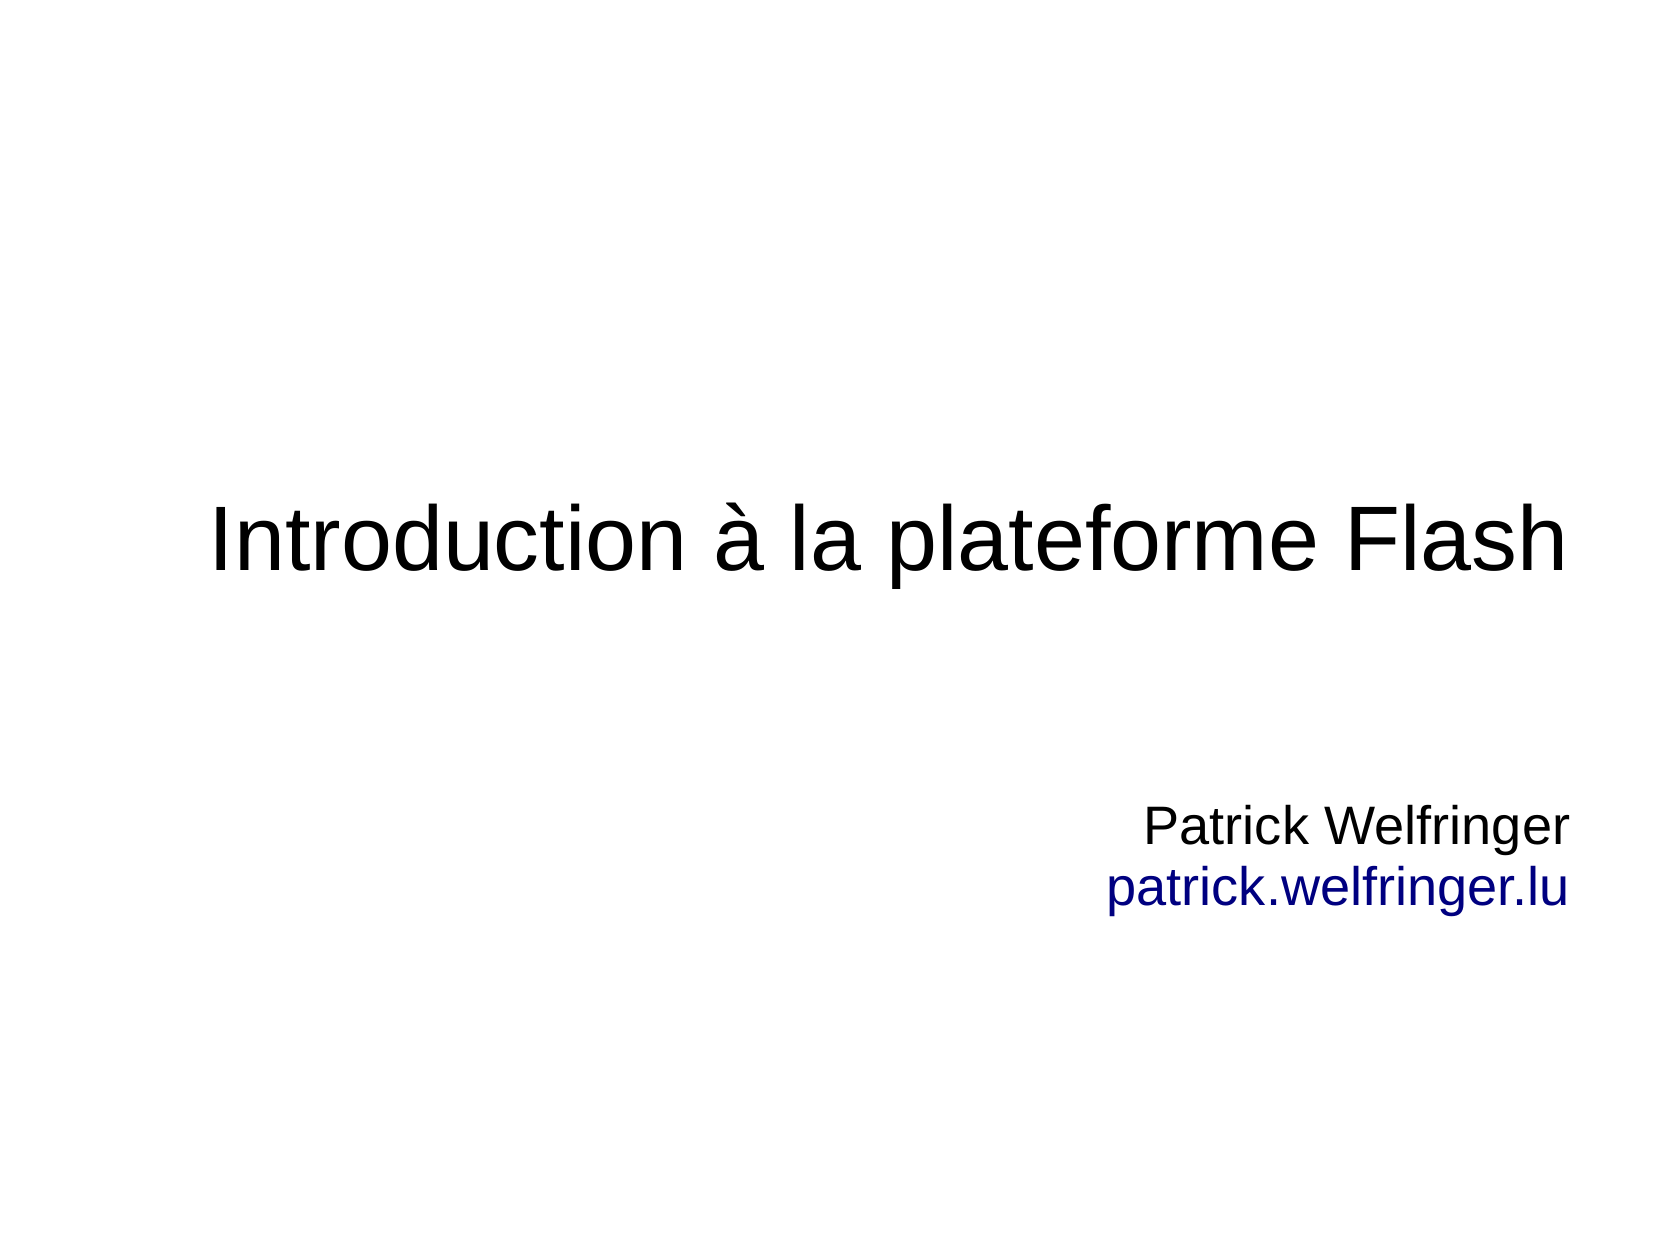

# Introduction à la plateforme Flash Patrick Welfringer patrick.welfringer.lu